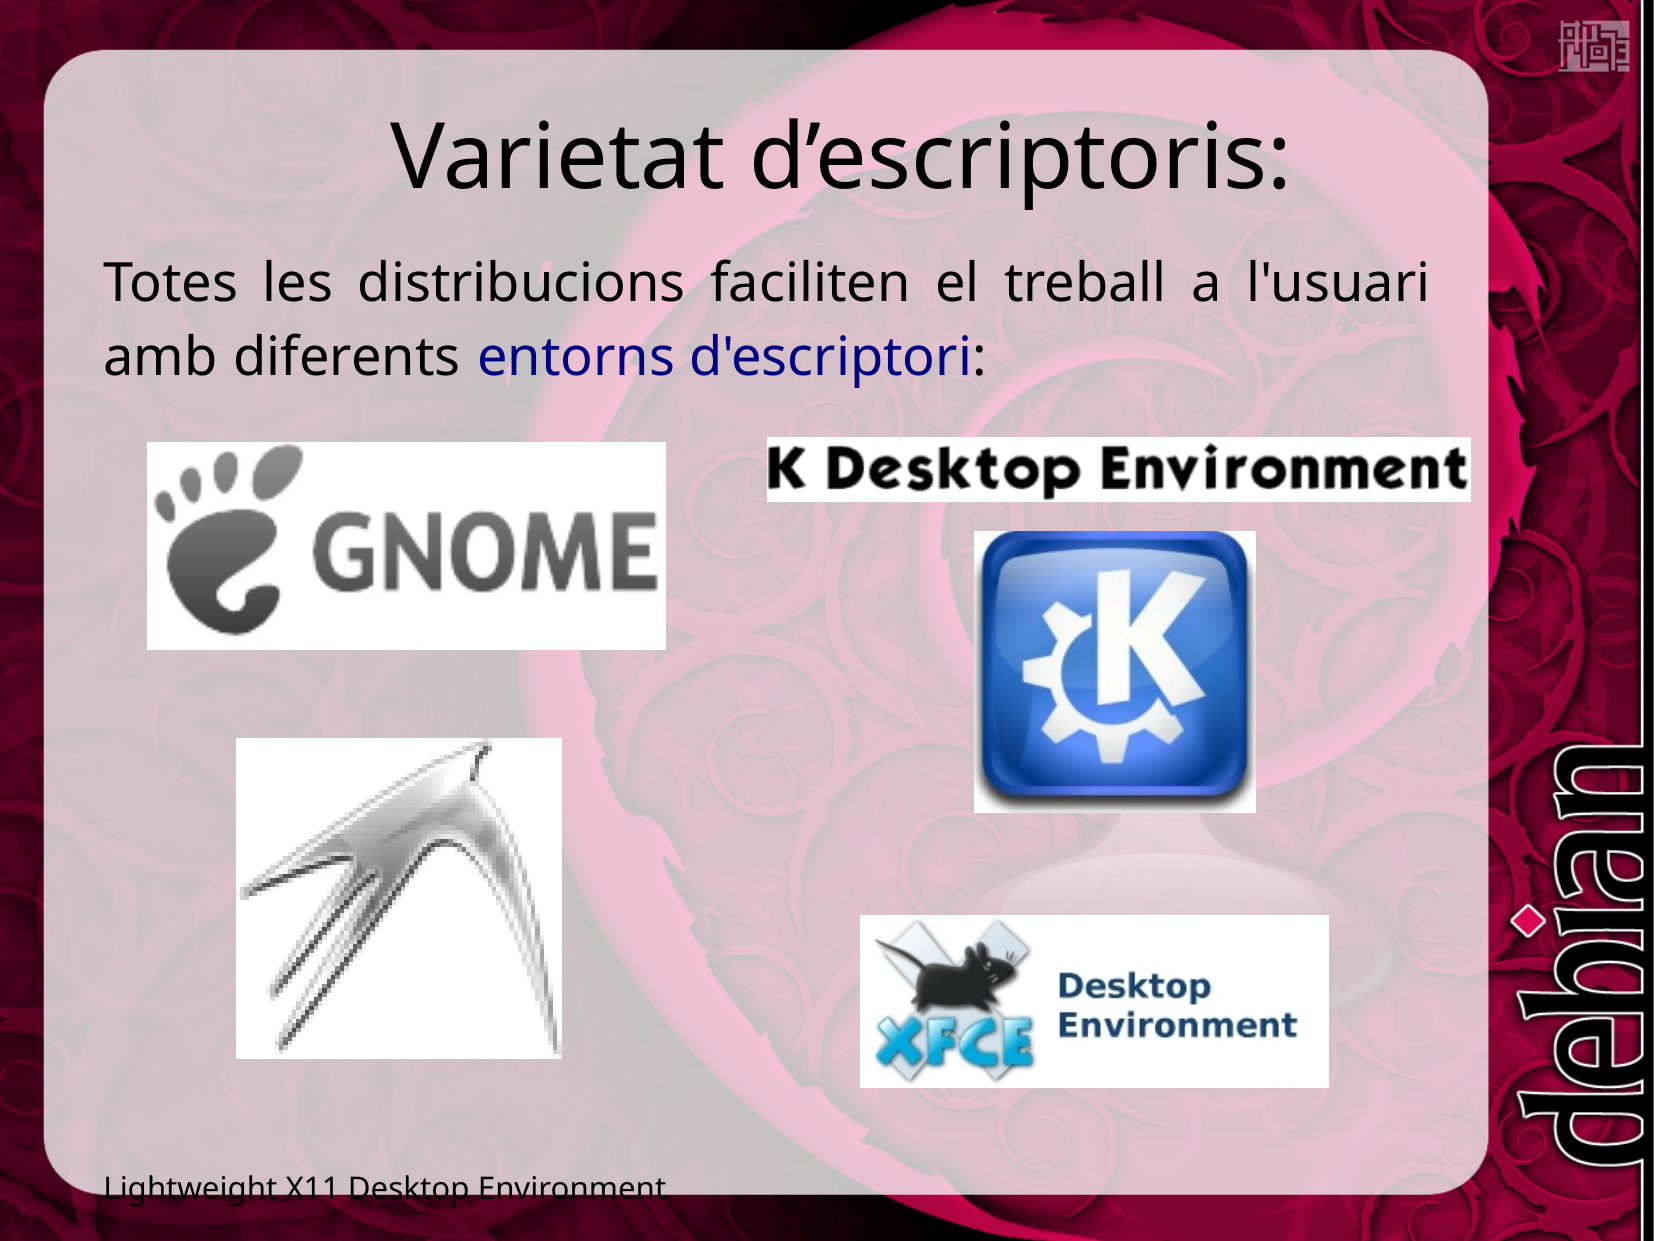

# Varietat d’escriptoris:
Totes les distribucions faciliten el treball a l'usuari amb diferents entorns d'escriptori:
Lightweight X11 Desktop Environment